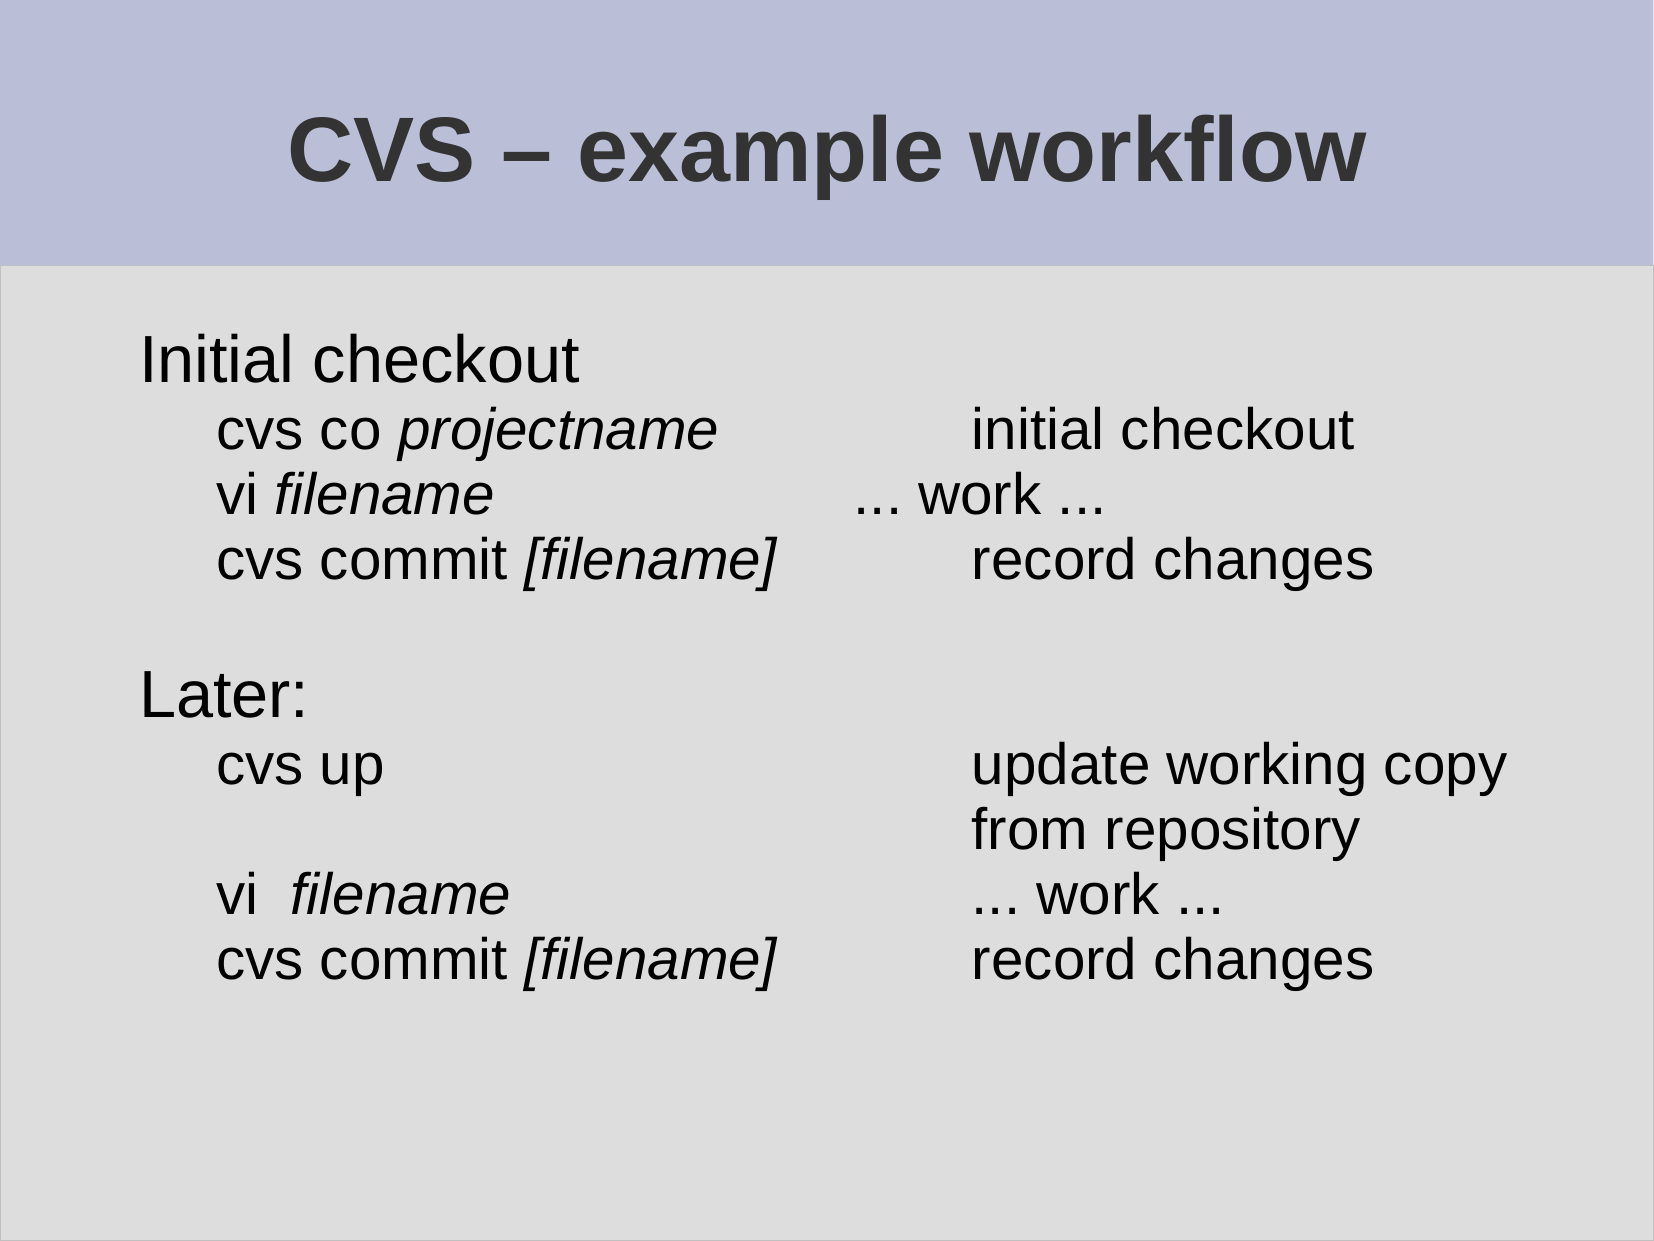

# CVS – example workflow
Initial checkout
cvs co projectname			initial checkout
vi filename				... work ...
cvs commit [filename]		record changes
Later:
cvs up					update working copy
						from repository
vi filename				... work ...
cvs commit [filename]		record changes